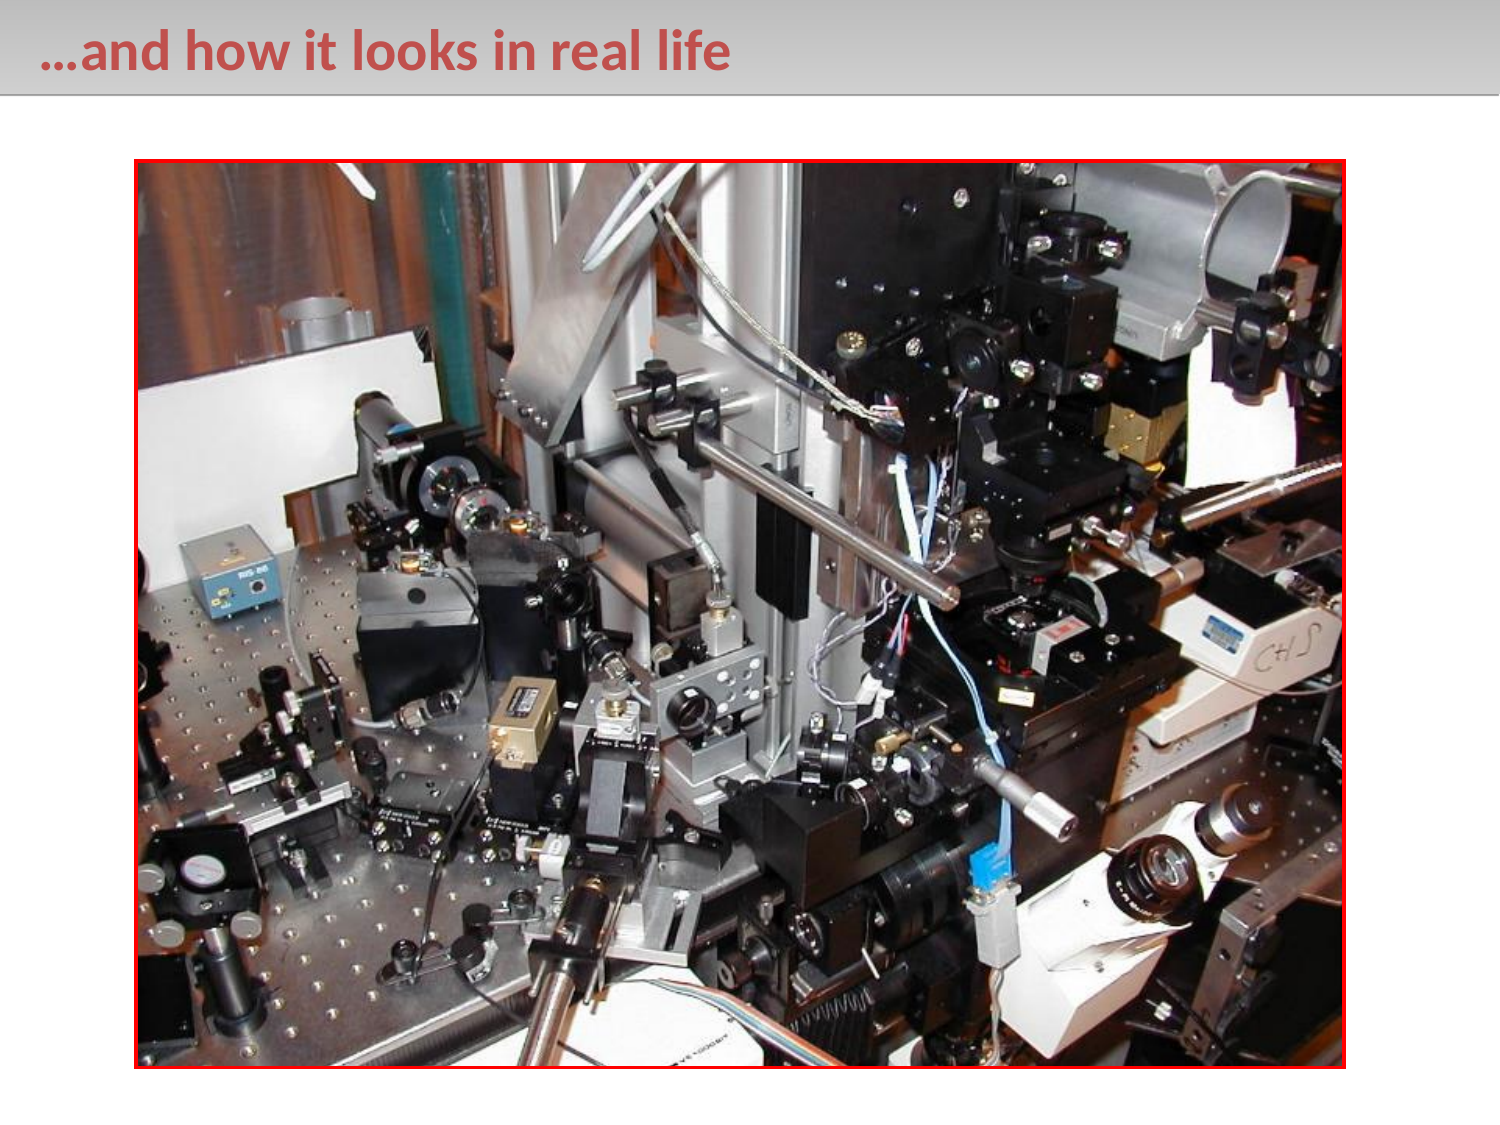

# …and how it looks in real life